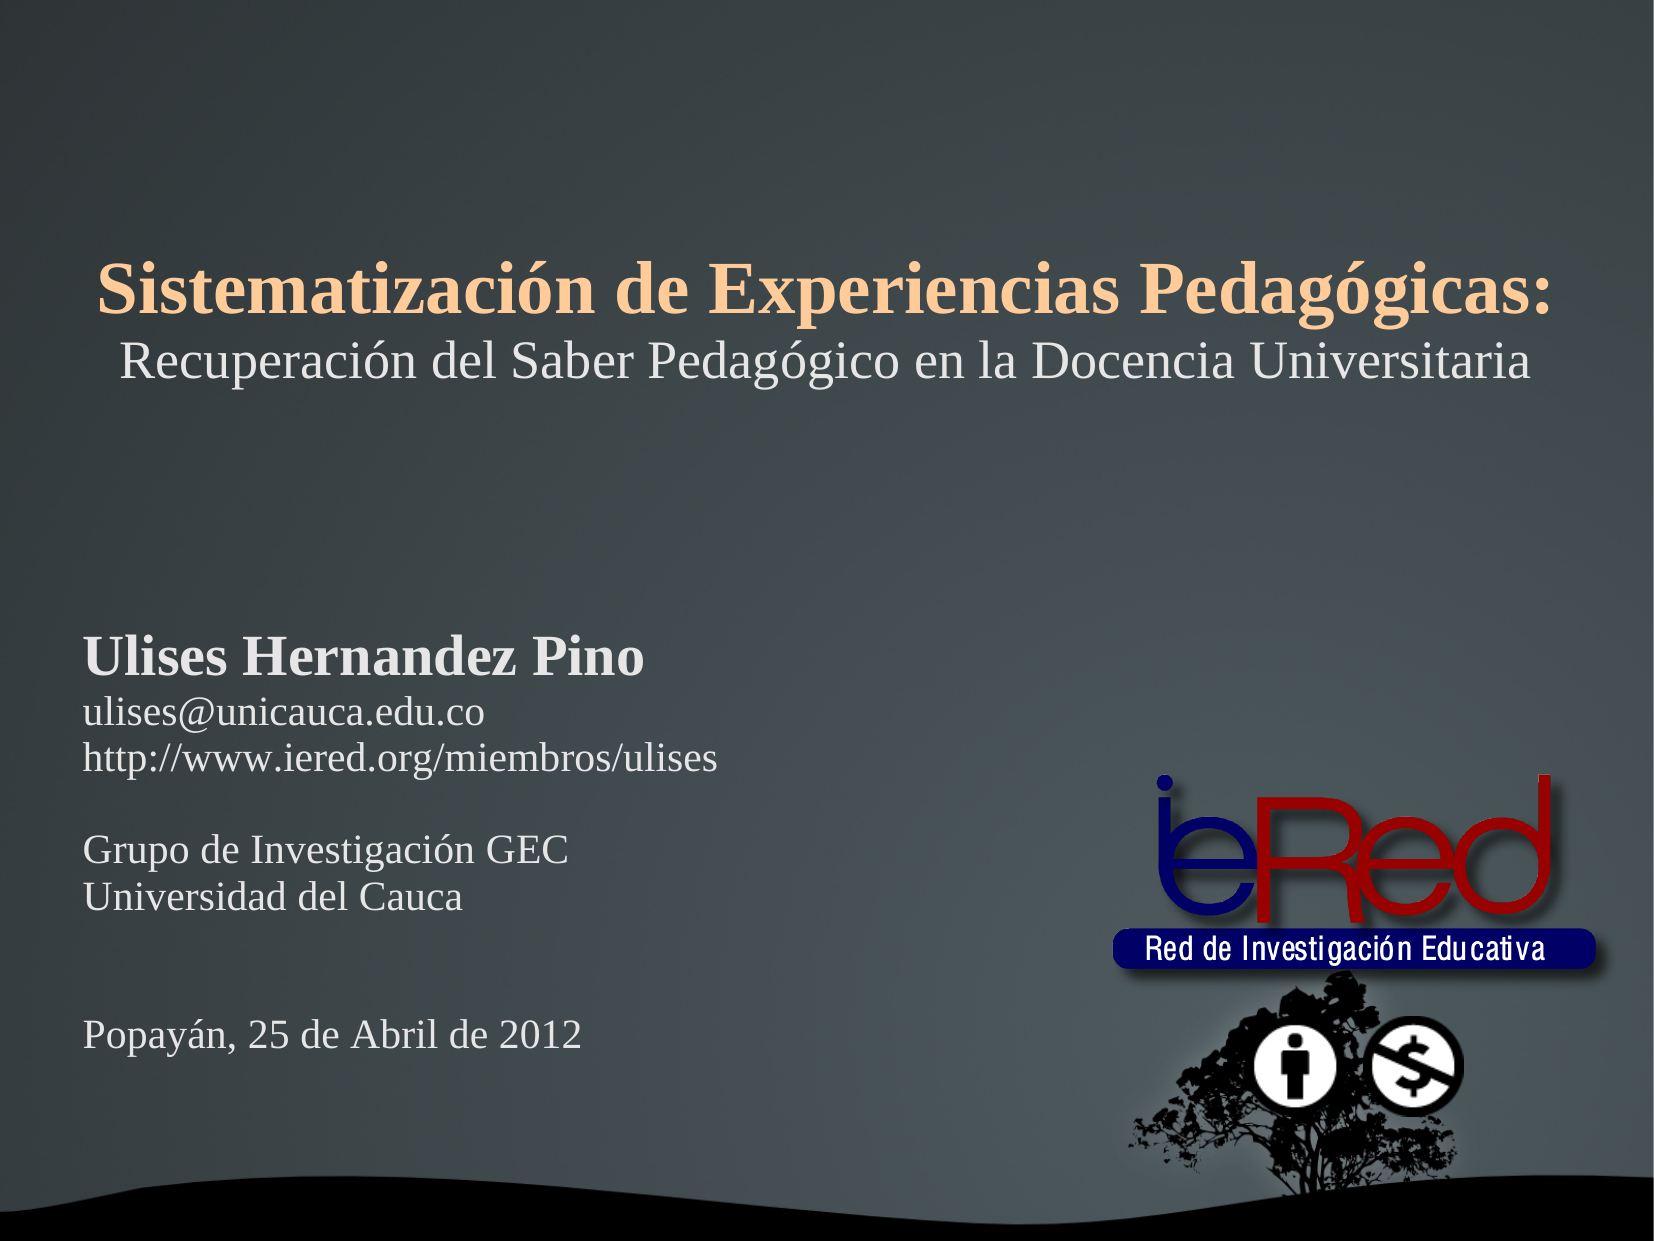

# Sistematización de Experiencias Pedagógicas: Recuperación del Saber Pedagógico en la Docencia Universitaria
Ulises Hernandez Pino
ulises@unicauca.edu.co
http://www.iered.org/miembros/ulises
Grupo de Investigación GEC
Universidad del Cauca
Popayán, 25 de Abril de 2012